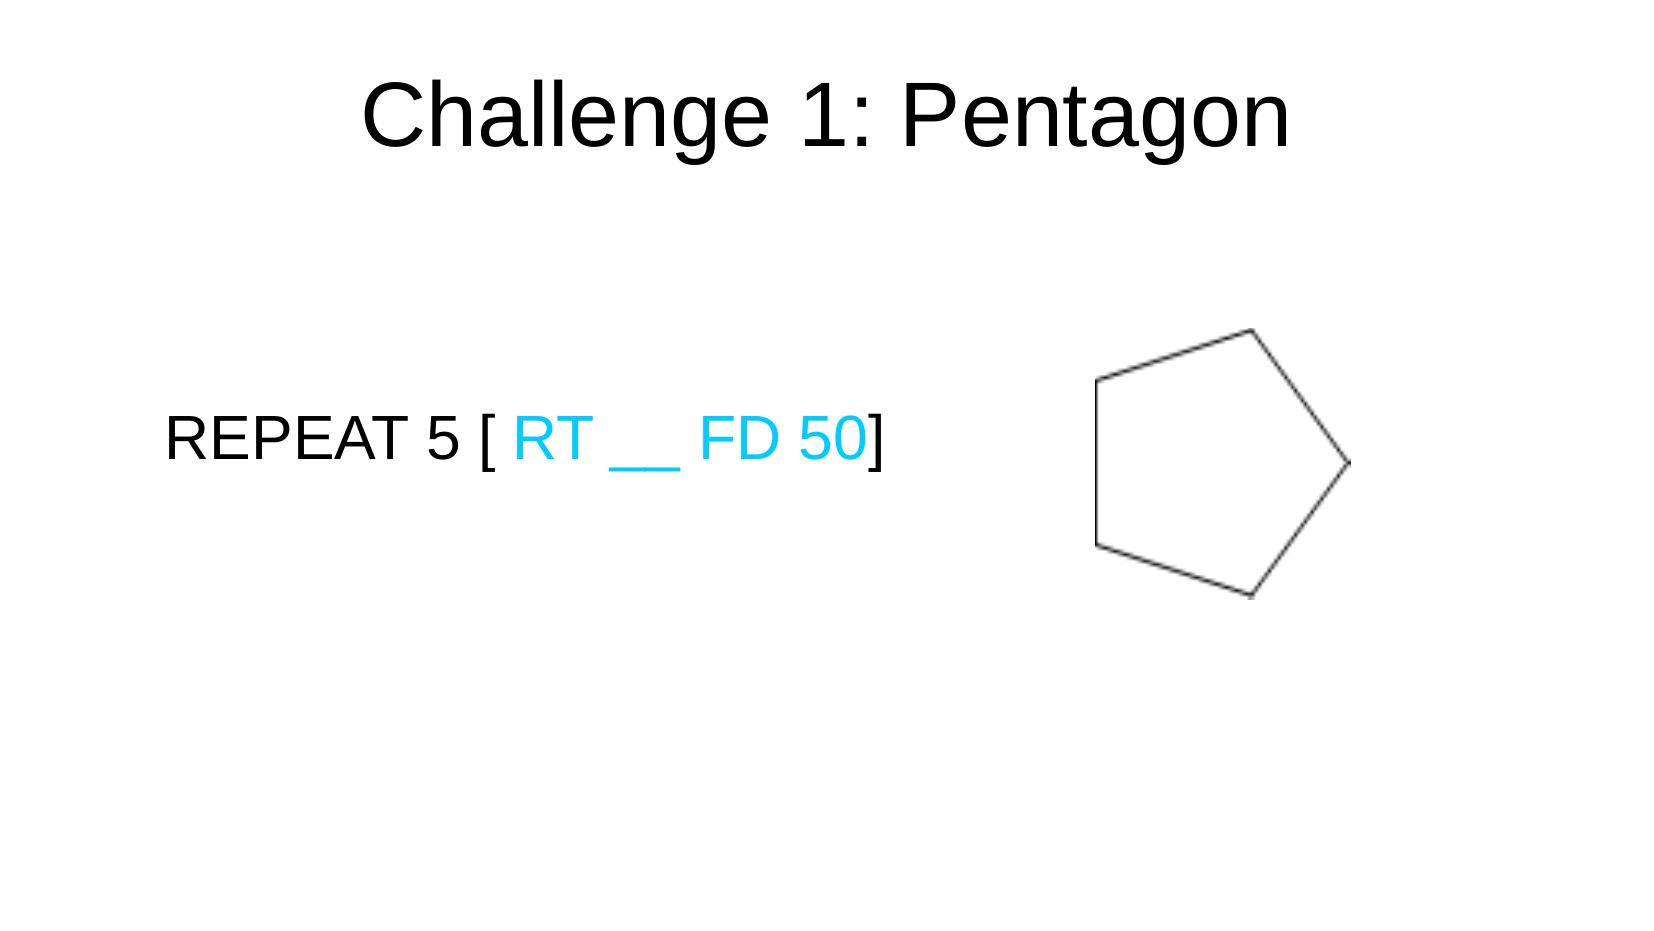

# Challenge 1: Pentagon
REPEAT 5 [ RT __ FD 50]